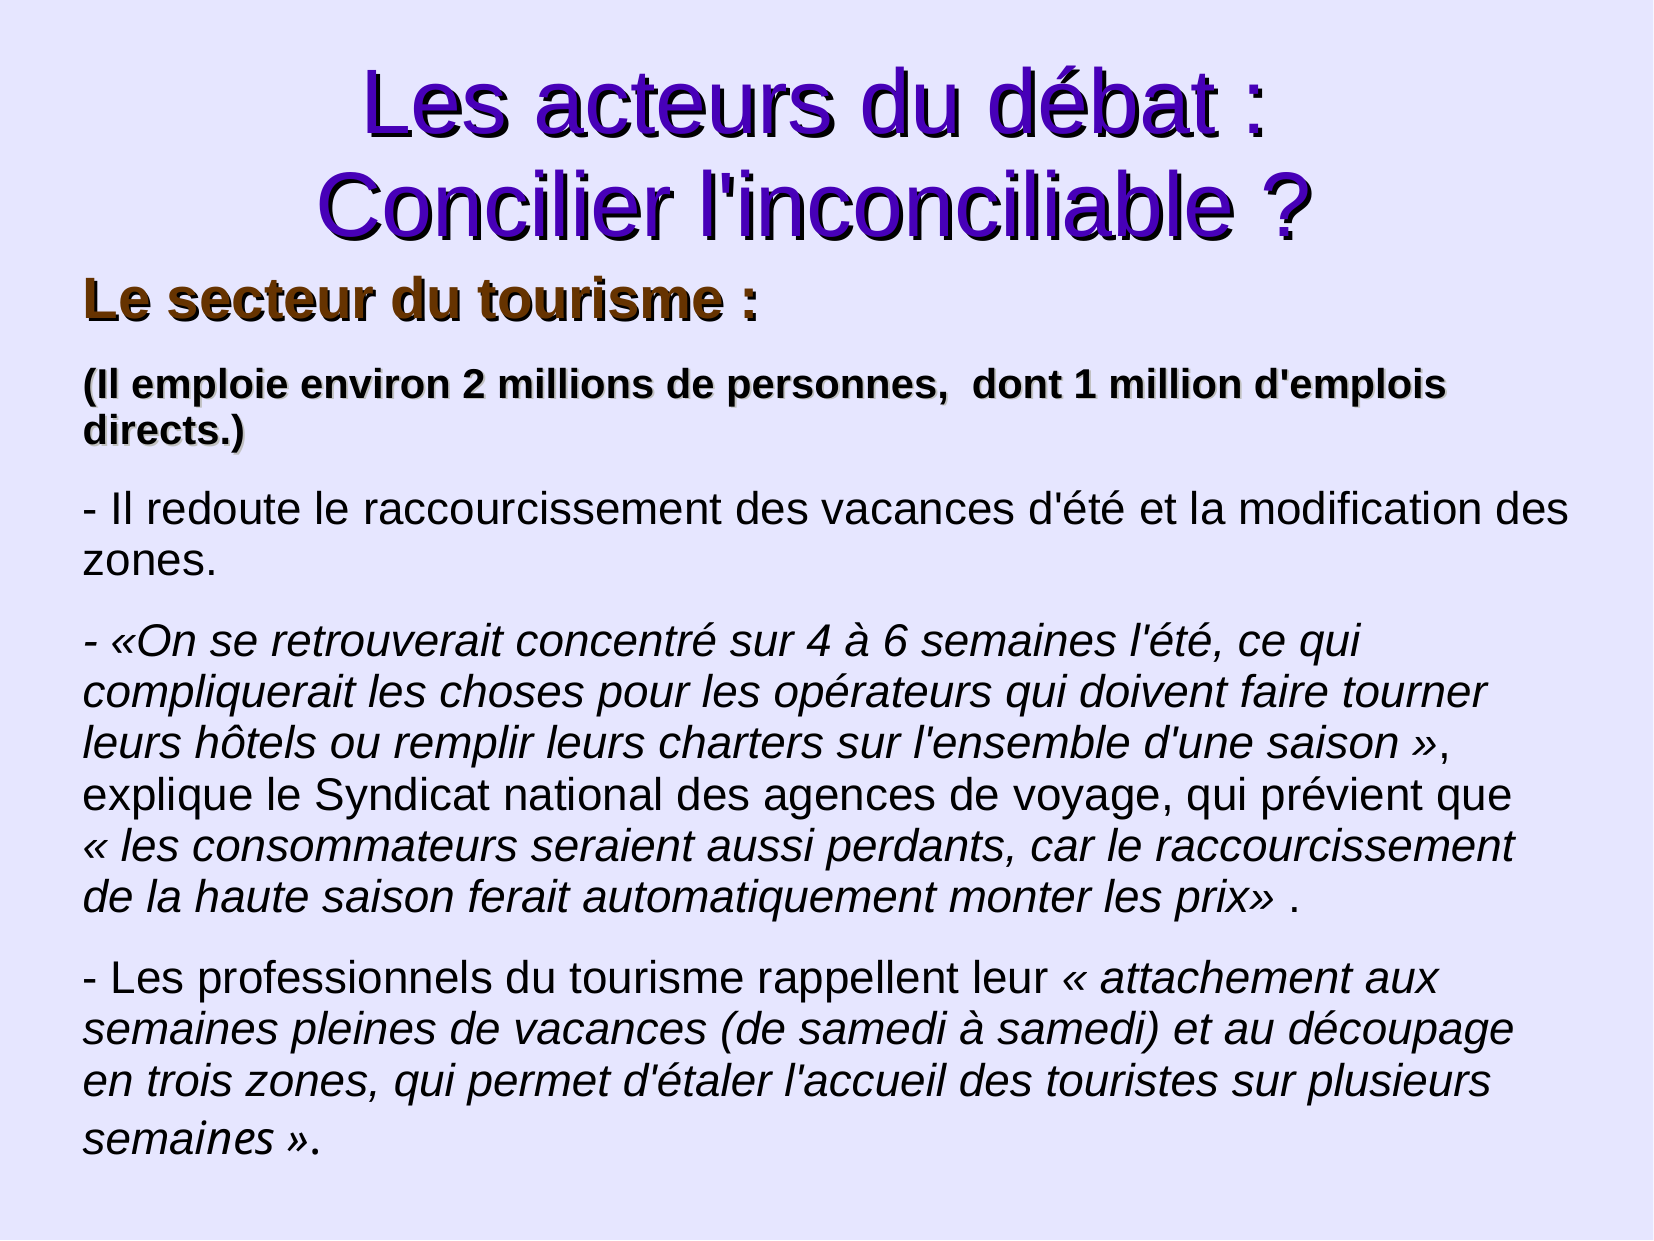

# Les acteurs du débat : Concilier l'inconciliable ?
Le secteur du tourisme :
(Il emploie environ 2 millions de personnes,  dont 1 million d'emplois directs.)
- Il redoute le raccourcissement des vacances d'été et la modification des zones.
- «On se retrouverait concentré sur 4 à 6 semaines l'été, ce qui compliquerait les choses pour les opérateurs qui doivent faire tourner leurs hôtels ou remplir leurs charters sur l'ensemble d'une saison », explique le Syndicat national des agences de voyage, qui prévient que « les consommateurs seraient aussi perdants, car le raccourcissement de la haute saison ferait automatiquement monter les prix» .
- Les professionnels du tourisme rappellent leur « attachement aux semaines pleines de vacances (de samedi à samedi) et au découpage en trois zones, qui permet d'étaler l'accueil des touristes sur plusieurs semaines ».